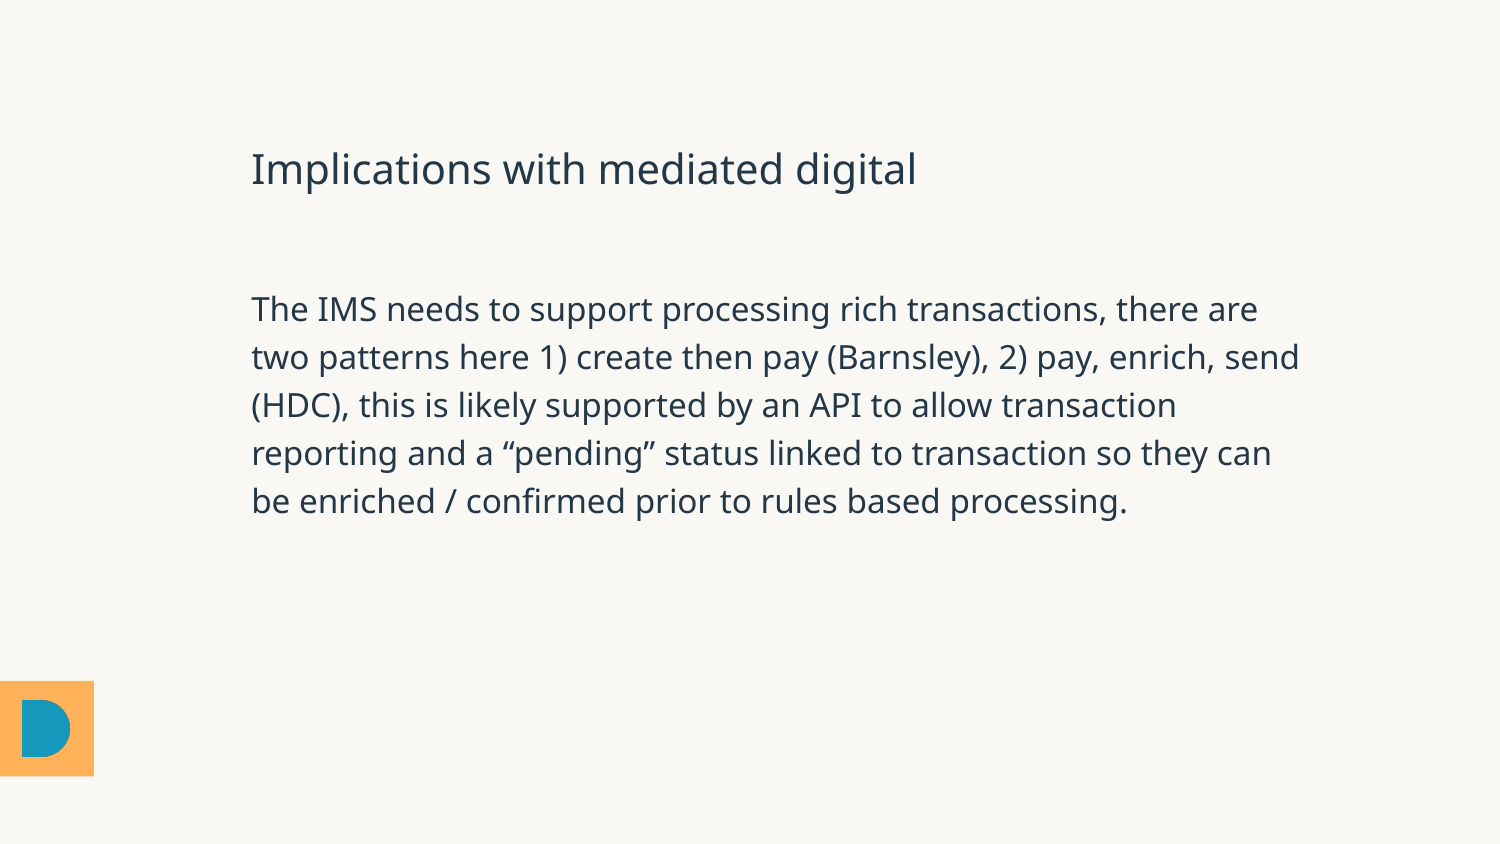

# Implications with mediated digital
The IMS needs to support processing rich transactions, there are two patterns here 1) create then pay (Barnsley), 2) pay, enrich, send (HDC), this is likely supported by an API to allow transaction reporting and a “pending” status linked to transaction so they can be enriched / confirmed prior to rules based processing.